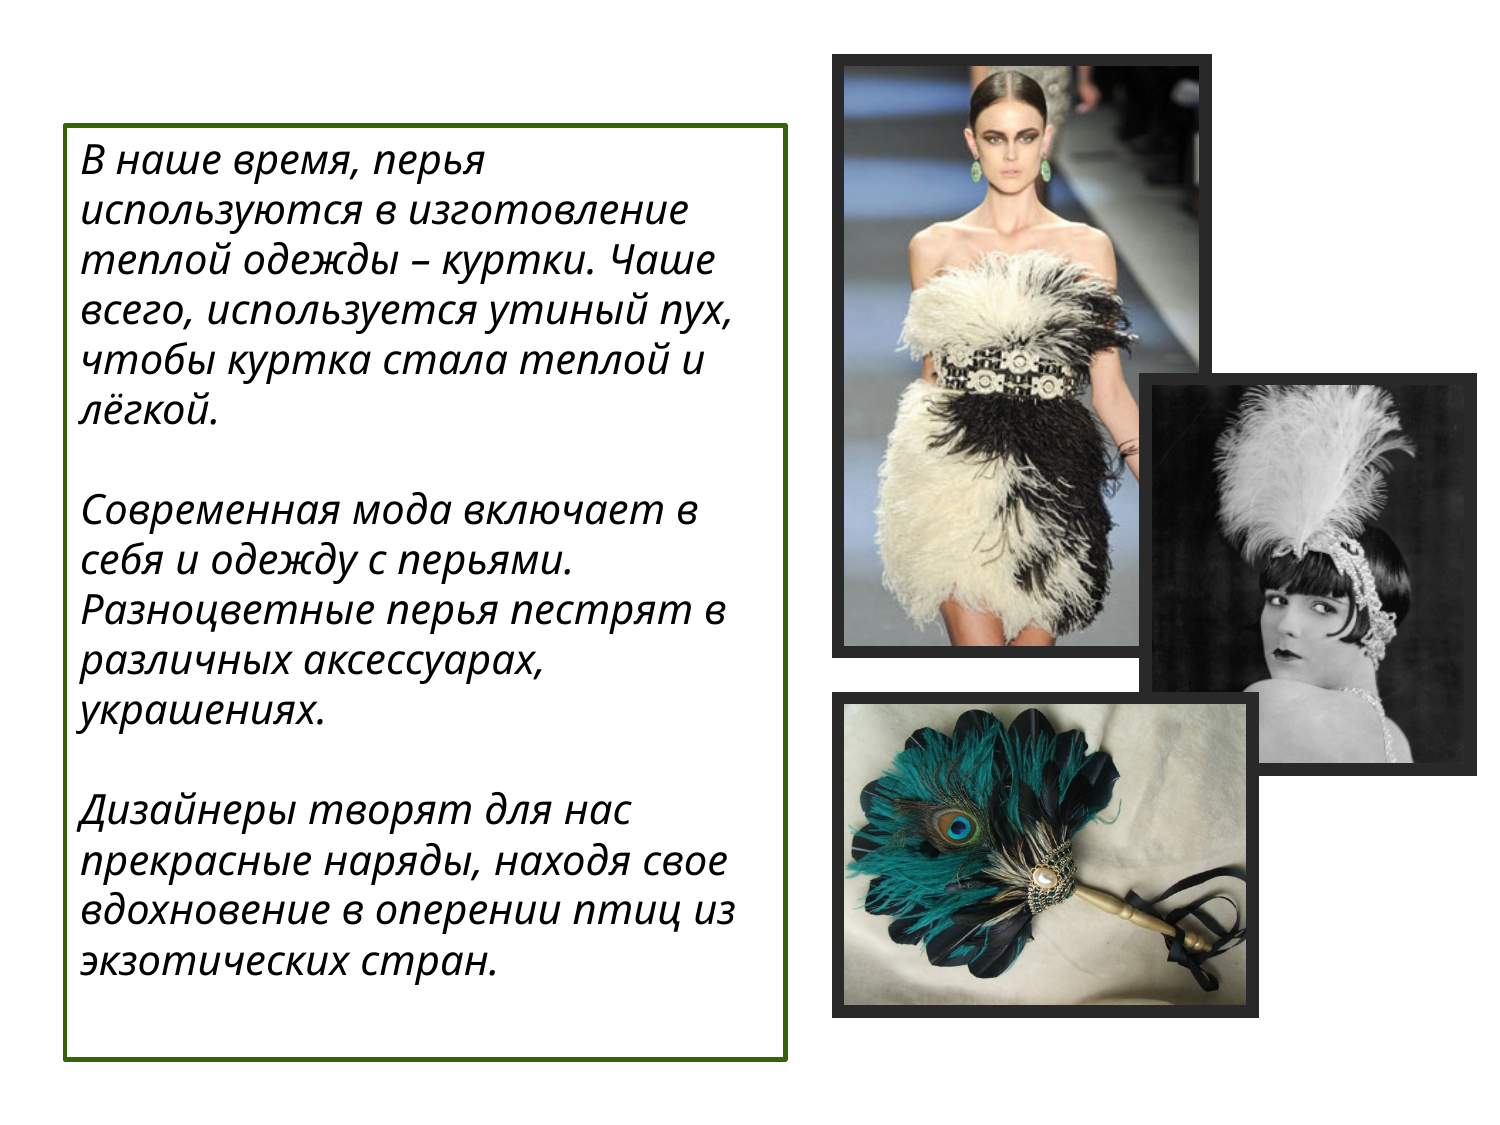

В наше время, перья используются в изготовление теплой одежды – куртки. Чаше всего, используется утиный пух, чтобы куртка стала теплой и лёгкой.
Современная мода включает в себя и одежду с перьями. Разноцветные перья пестрят в различных аксессуарах, украшениях.
Дизайнеры творят для нас прекрасные наряды, находя свое вдохновение в оперении птиц из экзотических стран.